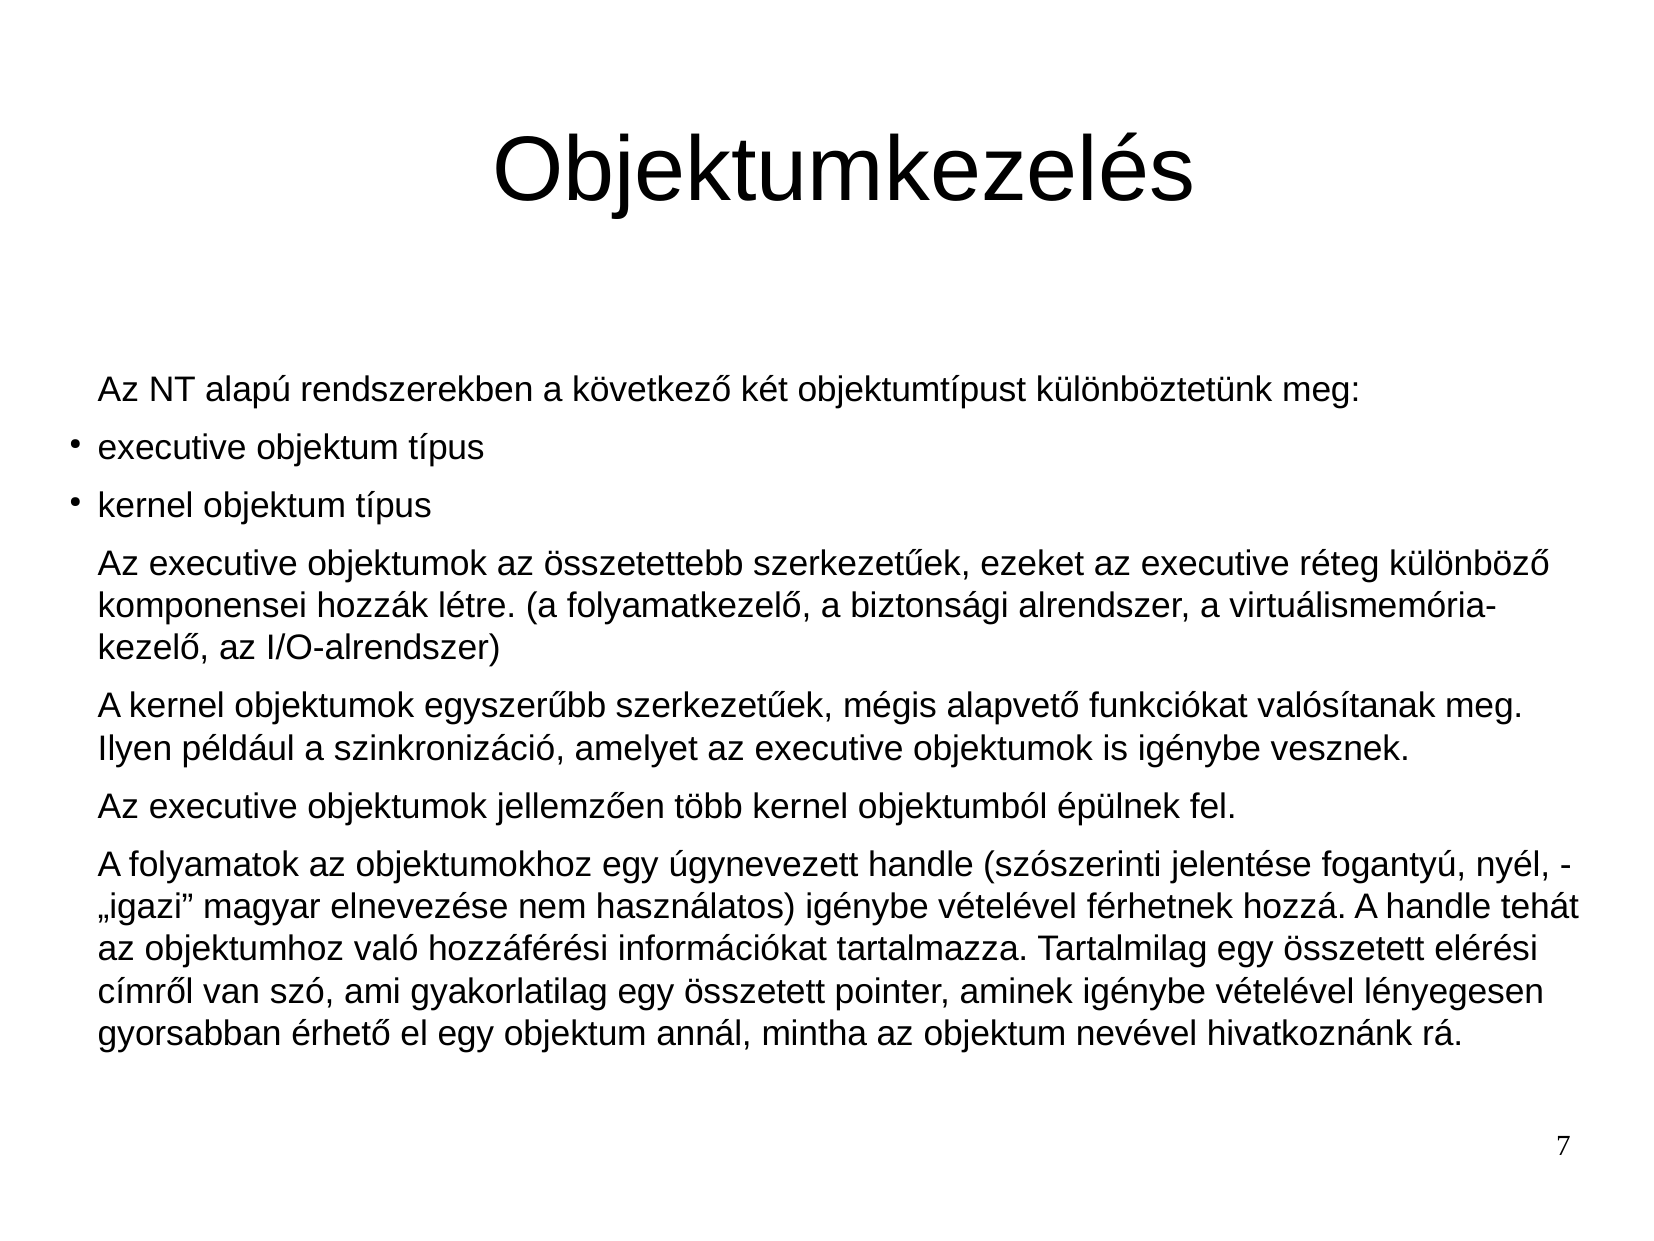

# Objektumkezelés
Az NT alapú rendszerekben a következő két objektumtípust különböztetünk meg:
executive objektum típus
kernel objektum típus
Az executive objektumok az összetettebb szerkezetűek, ezeket az executive réteg különböző komponensei hozzák létre. (a folyamatkezelő, a biztonsági alrendszer, a virtuálismemória-kezelő, az I/O-alrendszer)
A kernel objektumok egyszerűbb szerkezetűek, mégis alapvető funkciókat valósítanak meg. Ilyen például a szinkronizáció, amelyet az executive objektumok is igénybe vesznek.
Az executive objektumok jellemzően több kernel objektumból épülnek fel.
A folyamatok az objektumokhoz egy úgynevezett handle (szószerinti jelentése fogantyú, nyél, - „igazi” magyar elnevezése nem használatos) igénybe vételével férhetnek hozzá. A handle tehát az objektumhoz való hozzáférési információkat tartalmazza. Tartalmilag egy összetett elérési címről van szó, ami gyakorlatilag egy összetett pointer, aminek igénybe vételével lényegesen gyorsabban érhető el egy objektum annál, mintha az objektum nevével hivatkoznánk rá.
7